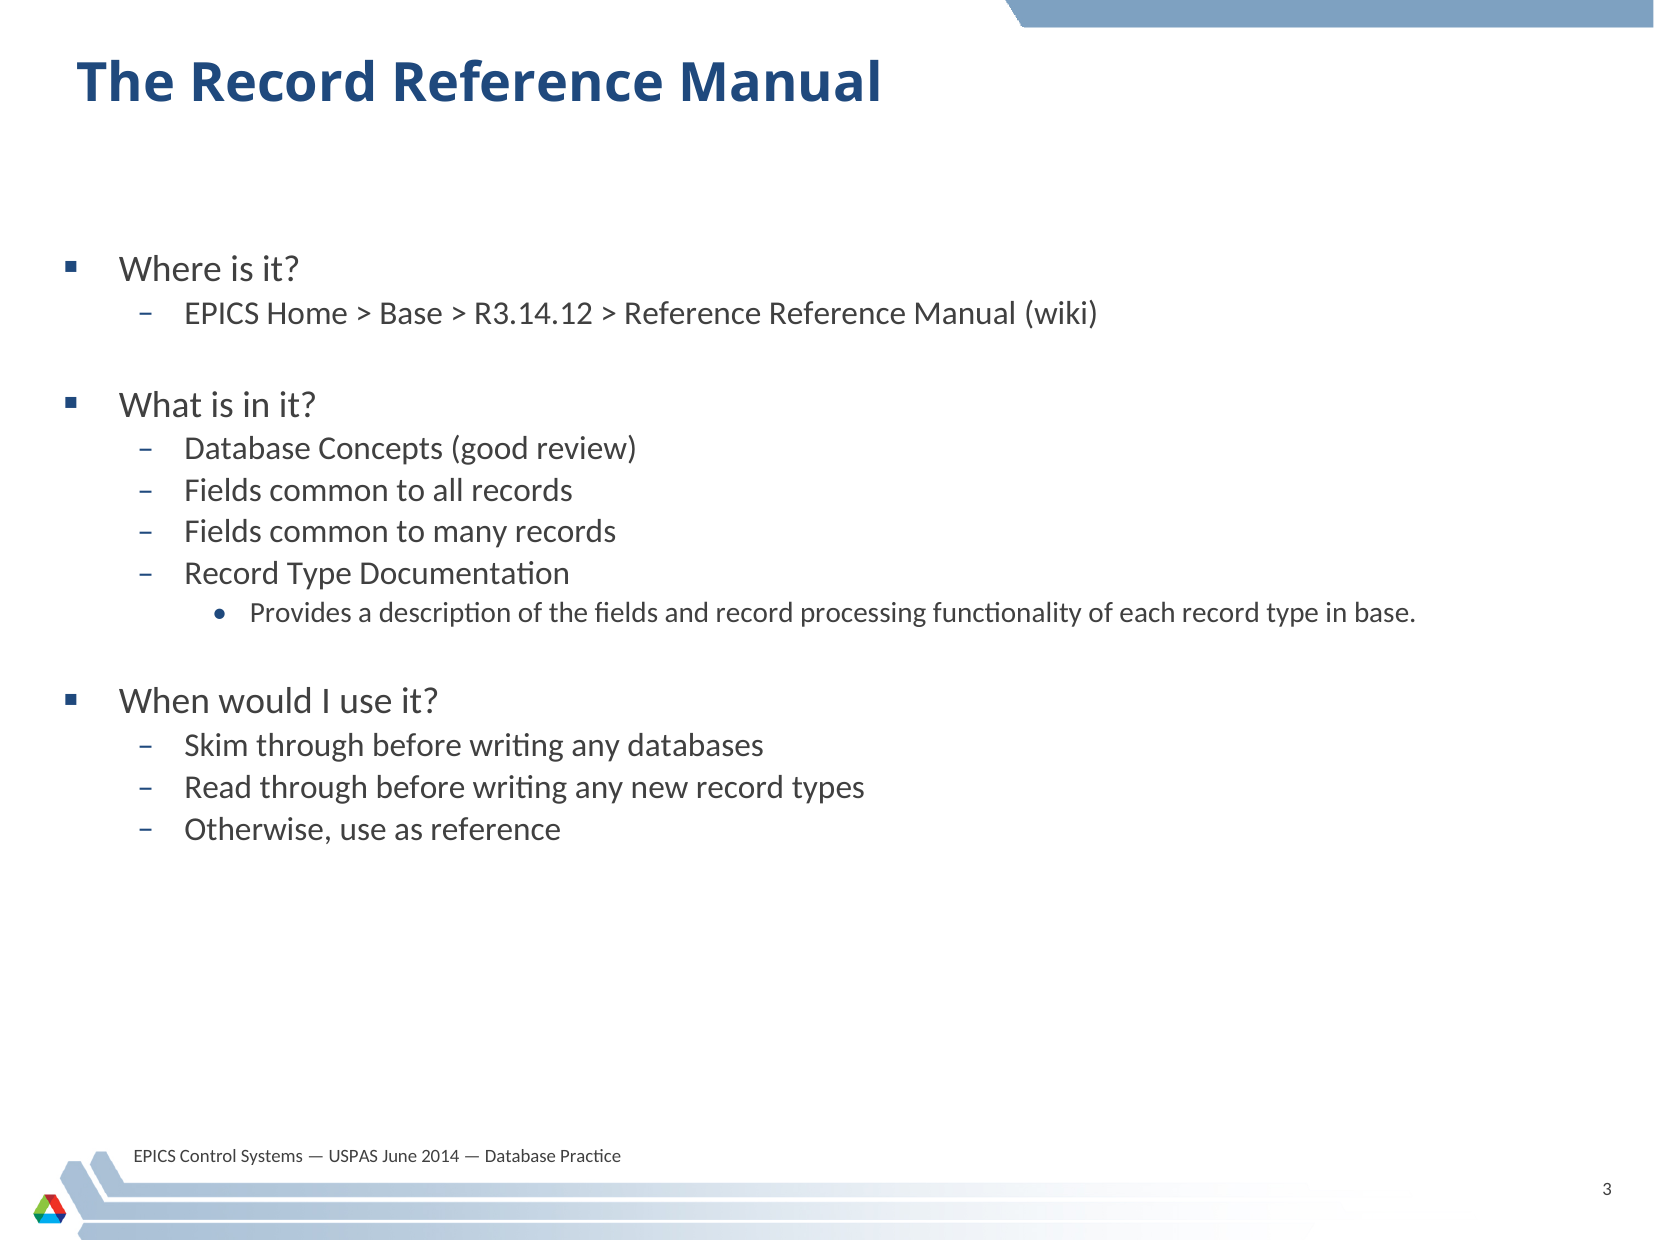

# The Record Reference Manual
Where is it?
EPICS Home > Base > R3.14.12 > Reference Reference Manual (wiki)
What is in it?
Database Concepts (good review)
Fields common to all records
Fields common to many records
Record Type Documentation
Provides a description of the fields and record processing functionality of each record type in base.
When would I use it?
Skim through before writing any databases
Read through before writing any new record types
Otherwise, use as reference
EPICS Control Systems — USPAS June 2014 — Database Practice
3